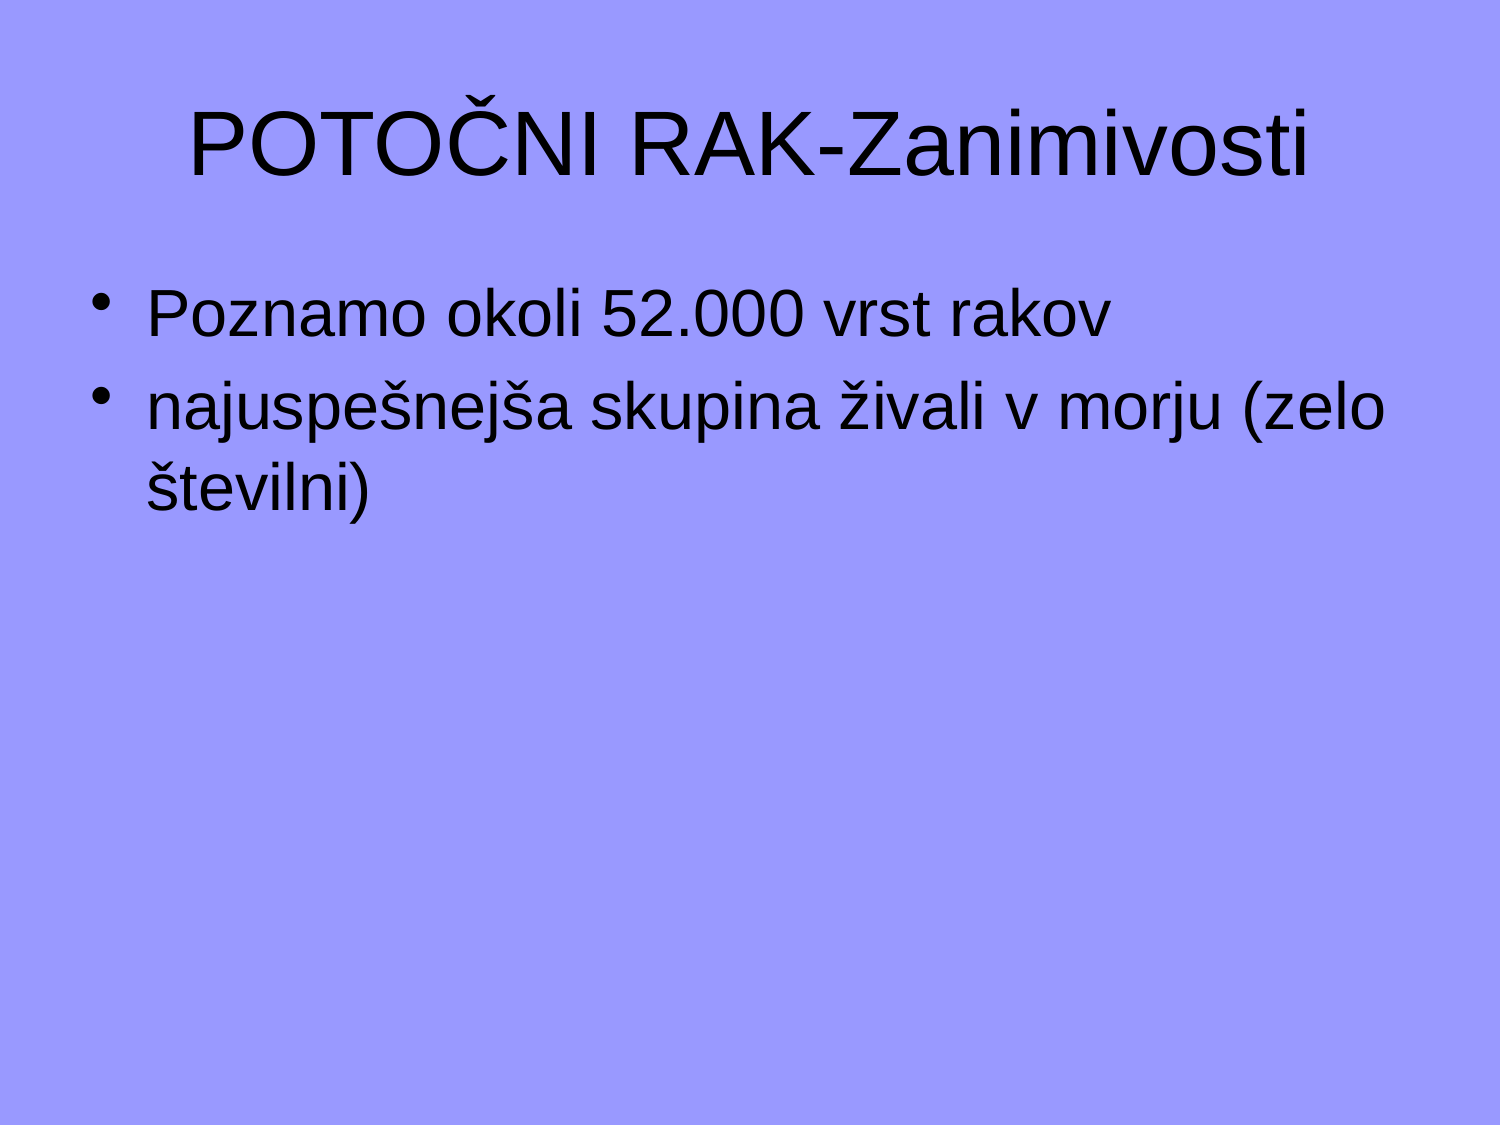

# POTOČNI RAK-Zanimivosti
Poznamo okoli 52.000 vrst rakov
najuspešnejša skupina živali v morju (zelo številni)